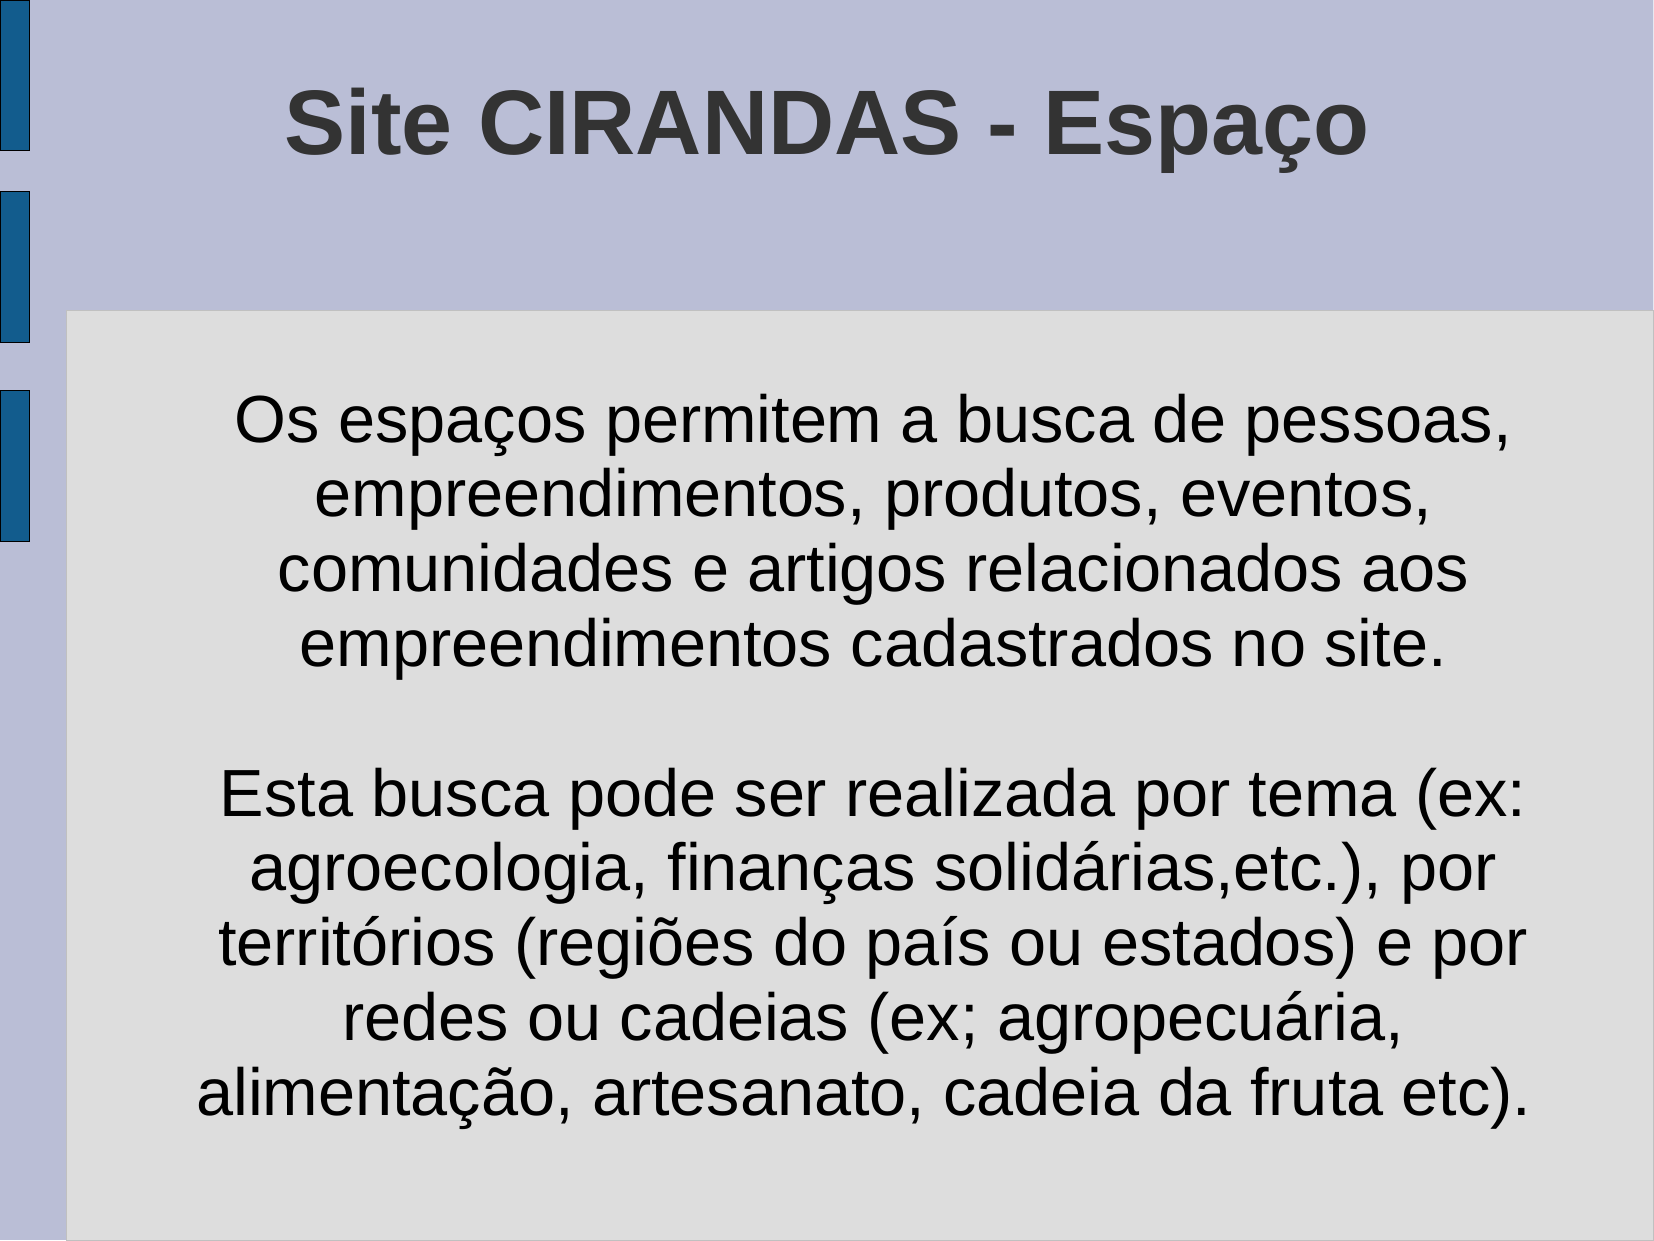

# Site CIRANDAS - Espaço
Os espaços permitem a busca de pessoas, empreendimentos, produtos, eventos, comunidades e artigos relacionados aos empreendimentos cadastrados no site.
Esta busca pode ser realizada por tema (ex: agroecologia, finanças solidárias,etc.), por territórios (regiões do país ou estados) e por redes ou cadeias (ex; agropecuária, alimentação, artesanato, cadeia da fruta etc).